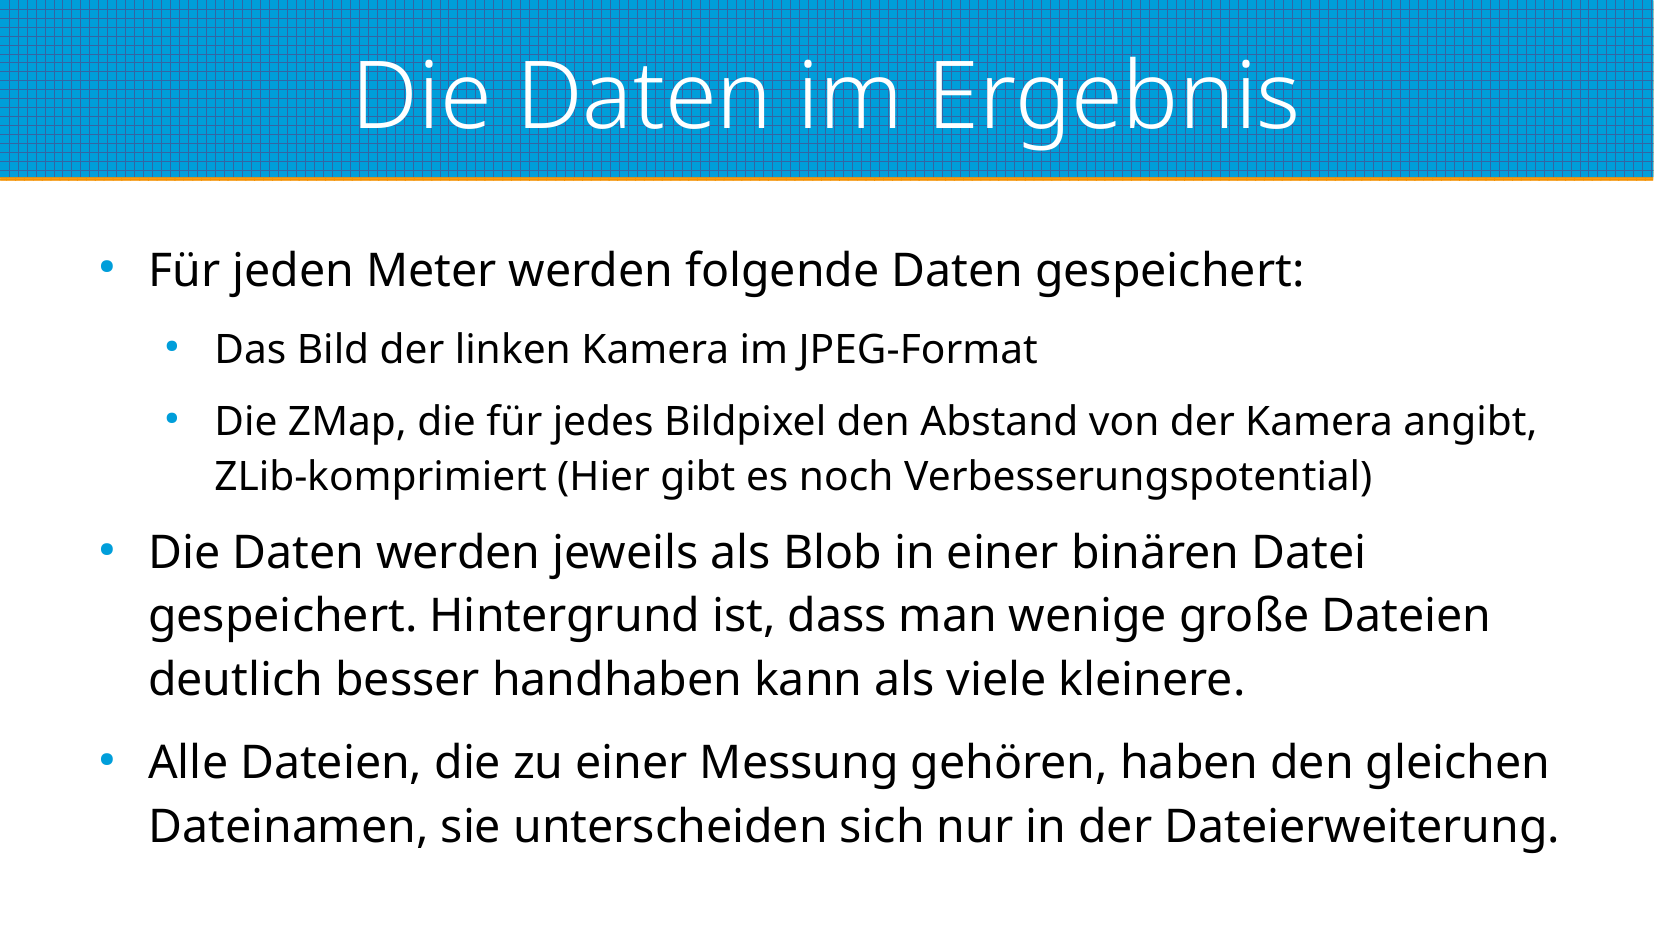

# Die Daten im Ergebnis
Für jeden Meter werden folgende Daten gespeichert:
Das Bild der linken Kamera im JPEG-Format
Die ZMap, die für jedes Bildpixel den Abstand von der Kamera angibt, ZLib-komprimiert (Hier gibt es noch Verbesserungspotential)
Die Daten werden jeweils als Blob in einer binären Datei gespeichert. Hintergrund ist, dass man wenige große Dateien deutlich besser handhaben kann als viele kleinere.
Alle Dateien, die zu einer Messung gehören, haben den gleichen Dateinamen, sie unterscheiden sich nur in der Dateierweiterung.